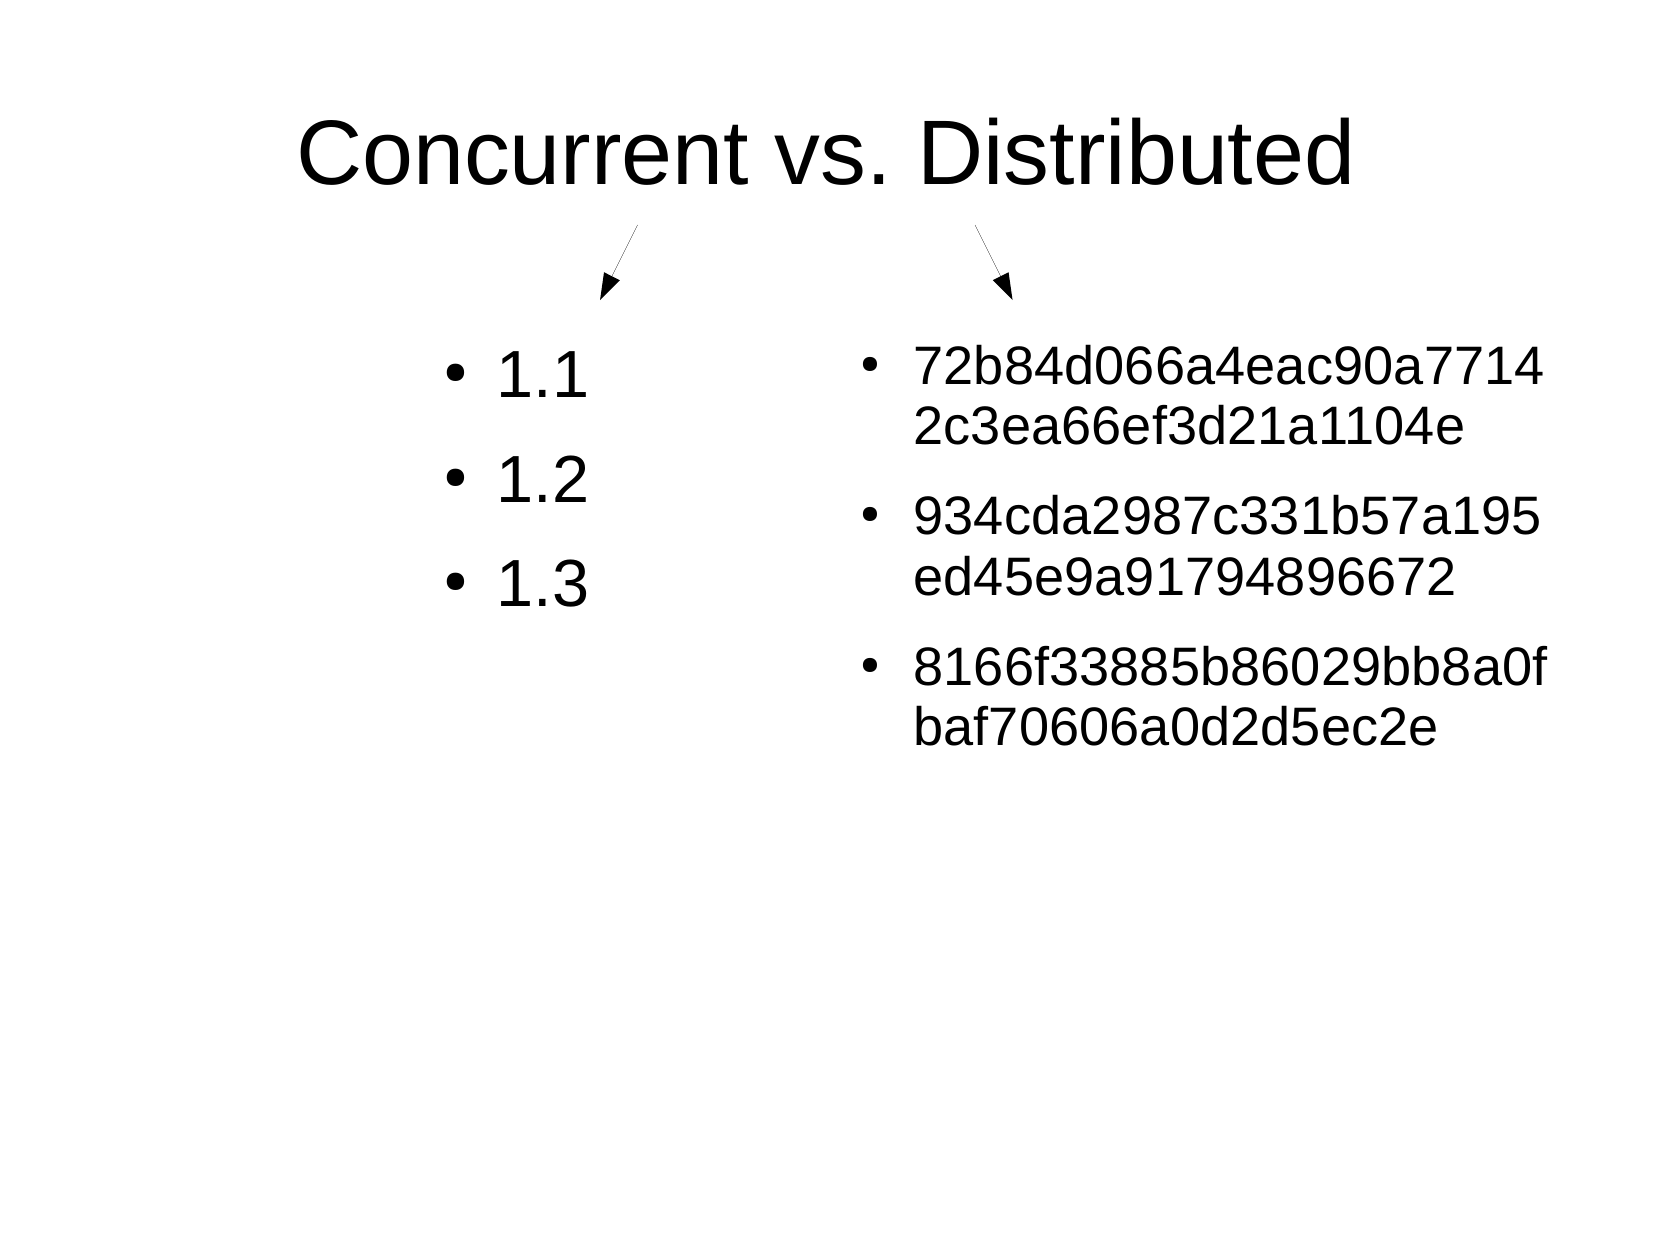

# Concurrent vs. Distributed
72b84d066a4eac90a77142c3ea66ef3d21a1104e
934cda2987c331b57a195ed45e9a91794896672
8166f33885b86029bb8a0fbaf70606a0d2d5ec2e
1.1
1.2
1.3